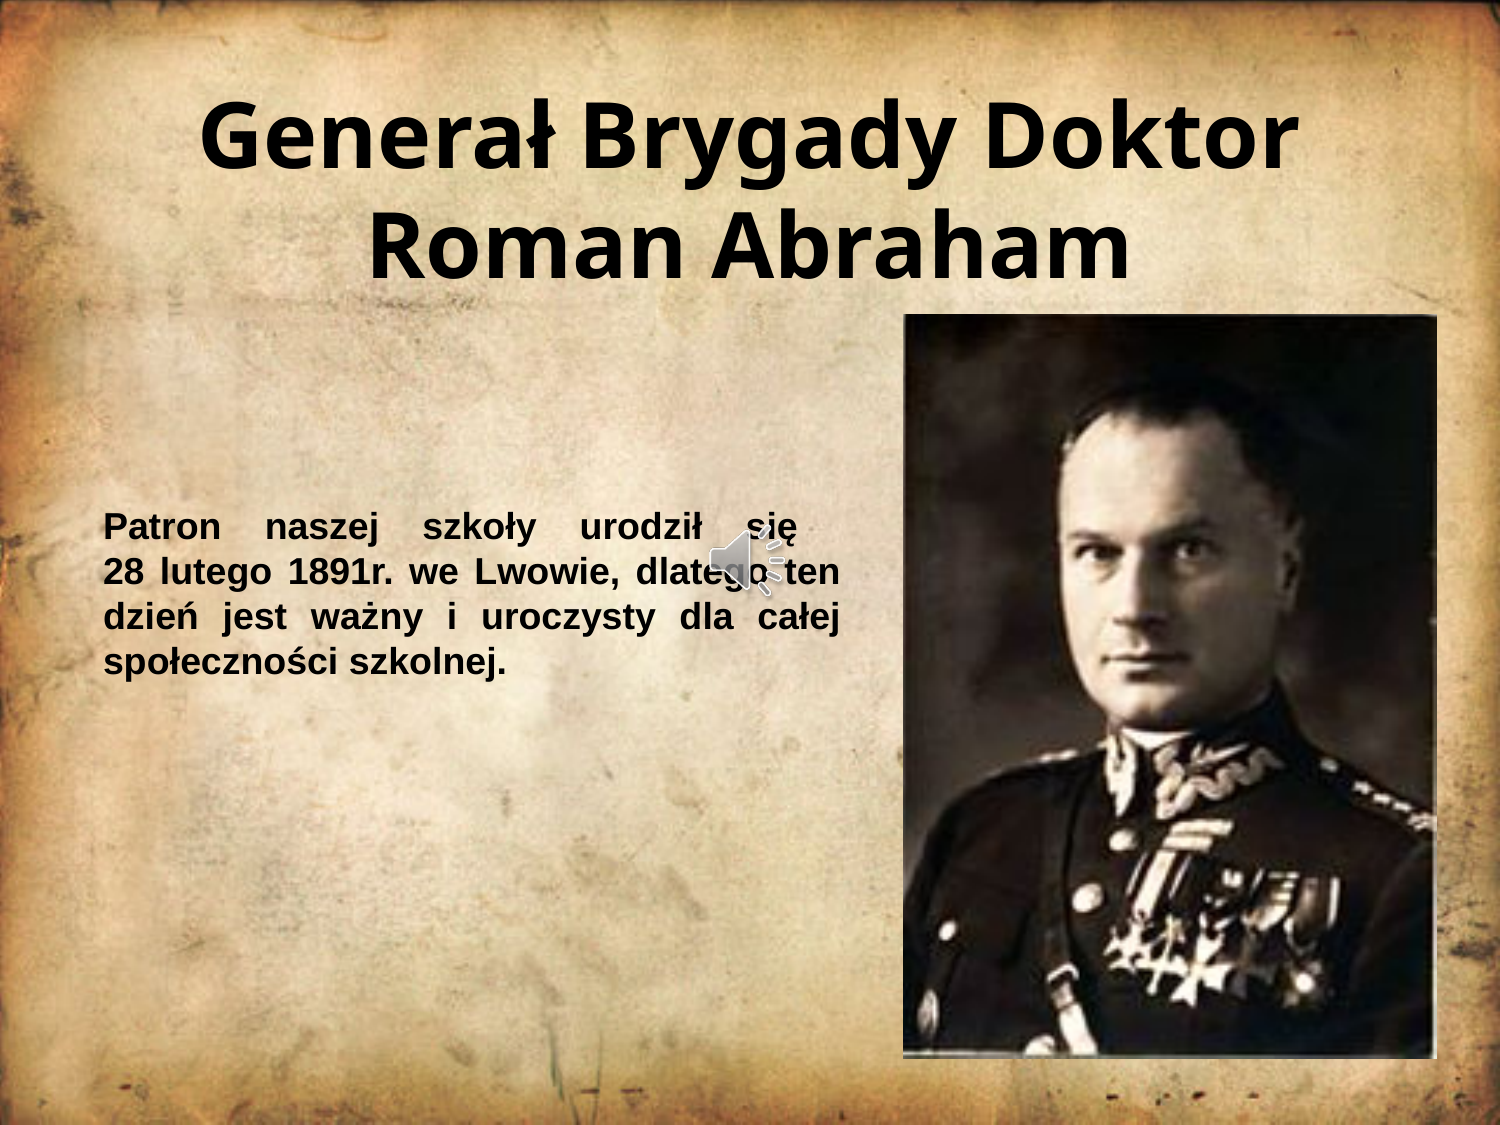

# Generał Brygady Doktor Roman Abraham
Patron naszej szkoły urodził się
28 lutego 1891r. we Lwowie, dlatego ten dzień jest ważny i uroczysty dla całej społeczności szkolnej.